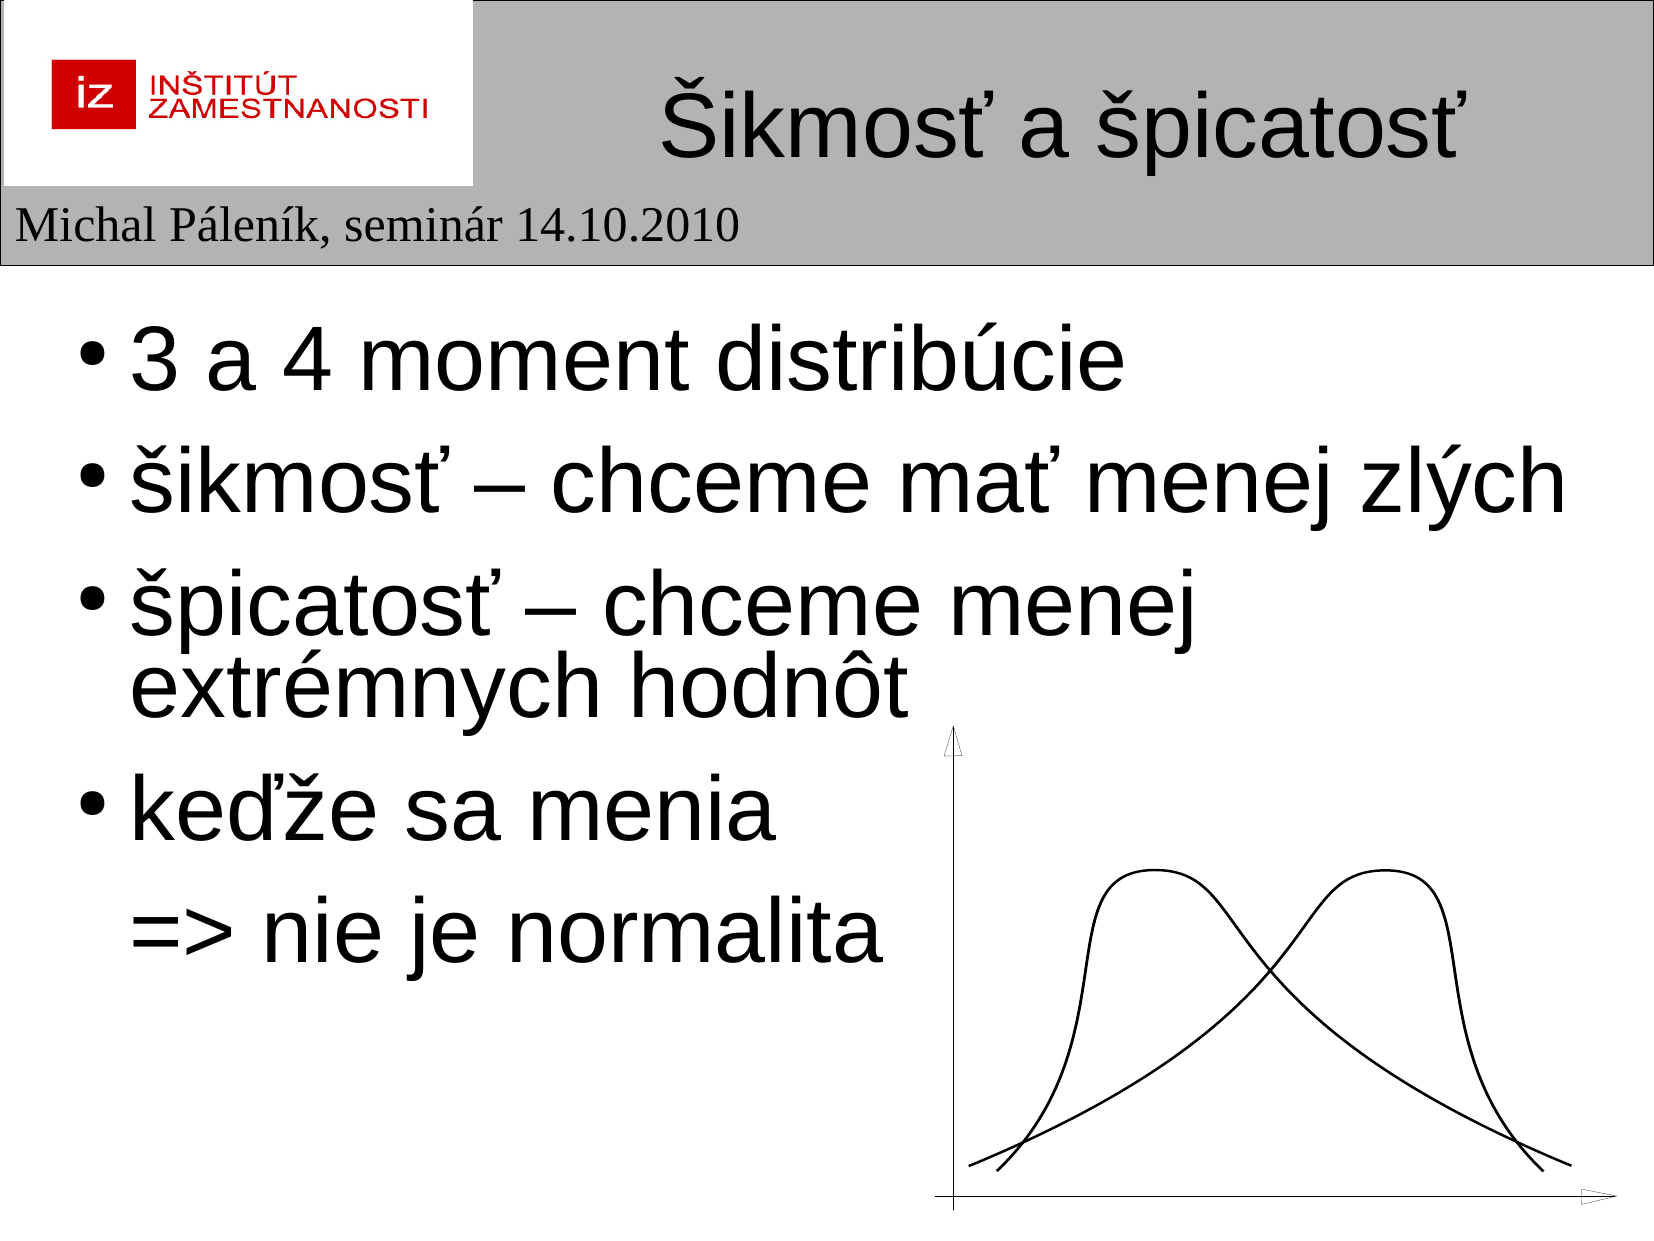

# Šikmosť a špicatosť
3 a 4 moment distribúcie
šikmosť – chceme mať menej zlých
špicatosť – chceme menej extrémnych hodnôt
keďže sa menia
=> nie je normalita